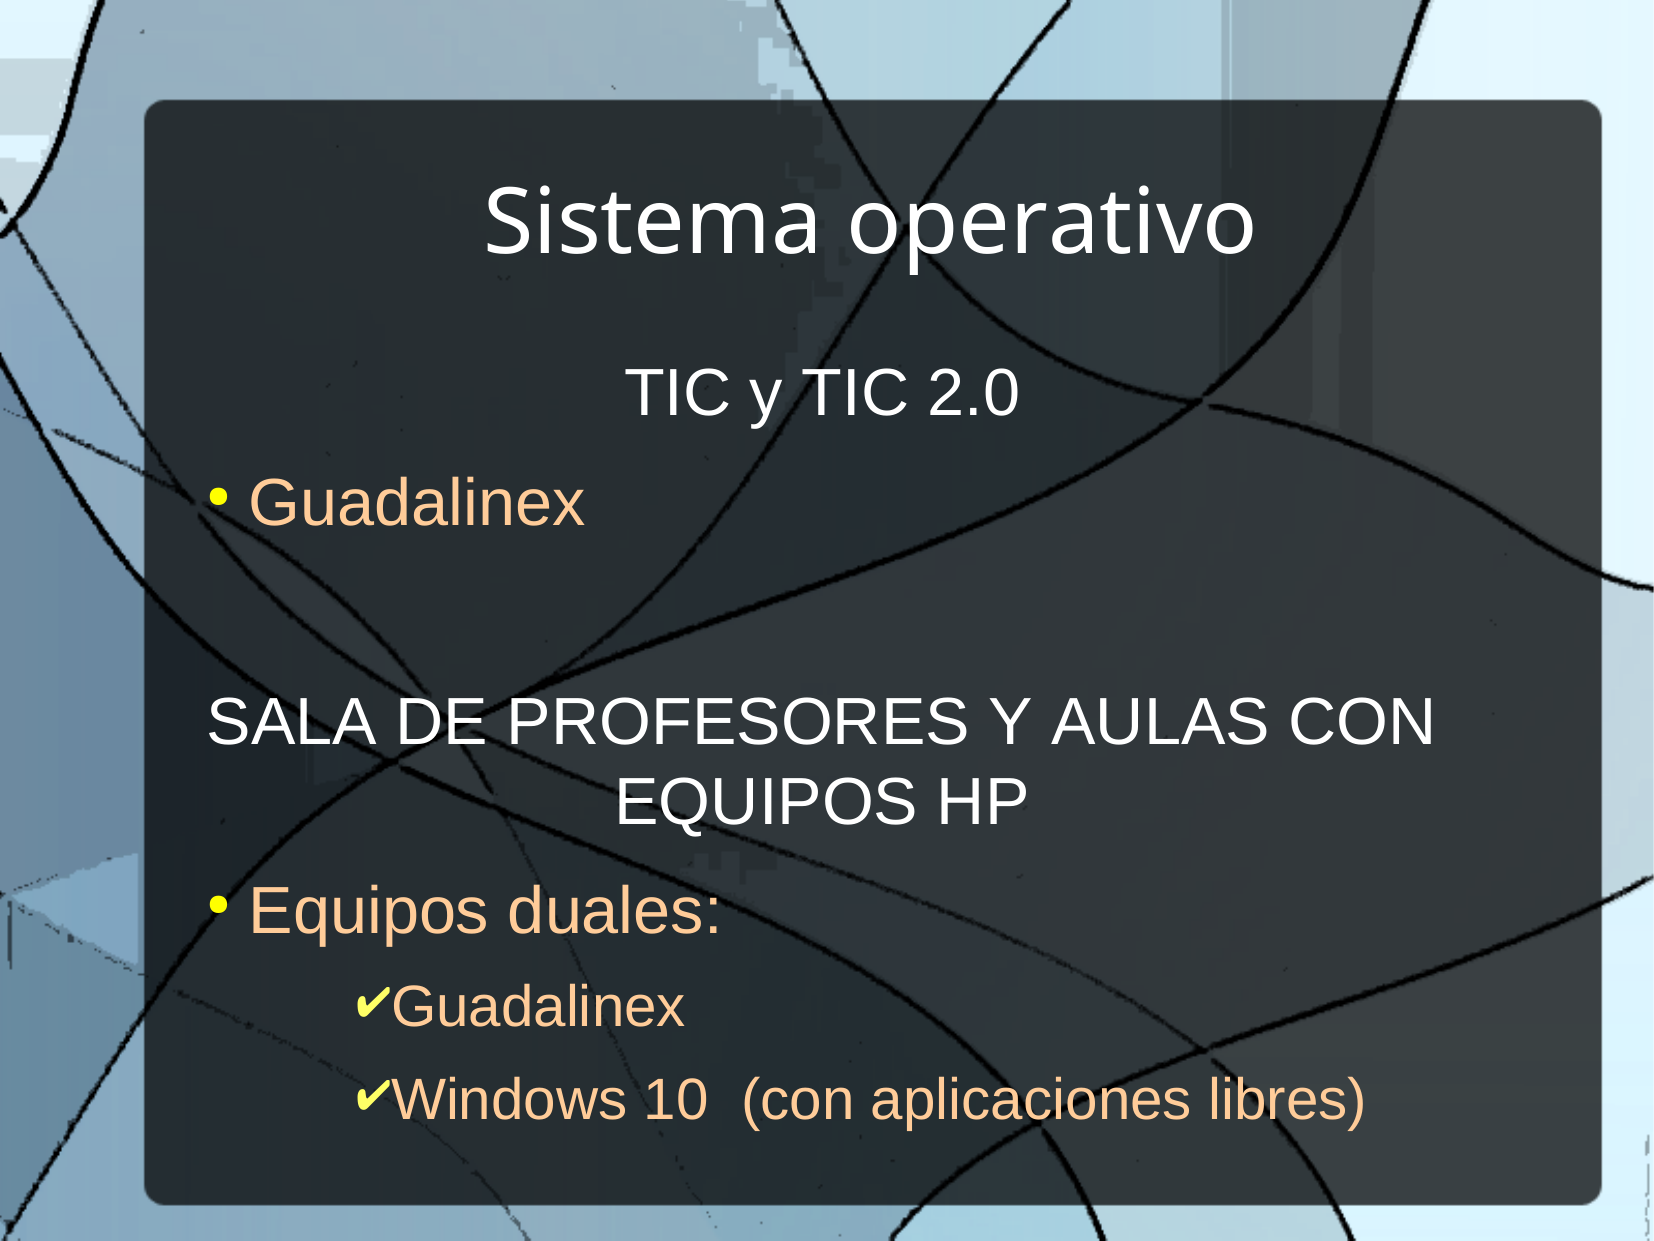

# Sistema operativo
TIC y TIC 2.0
 Guadalinex
SALA DE PROFESORES Y AULAS CON EQUIPOS HP
 Equipos duales:
Guadalinex
Windows 10 (con aplicaciones libres)